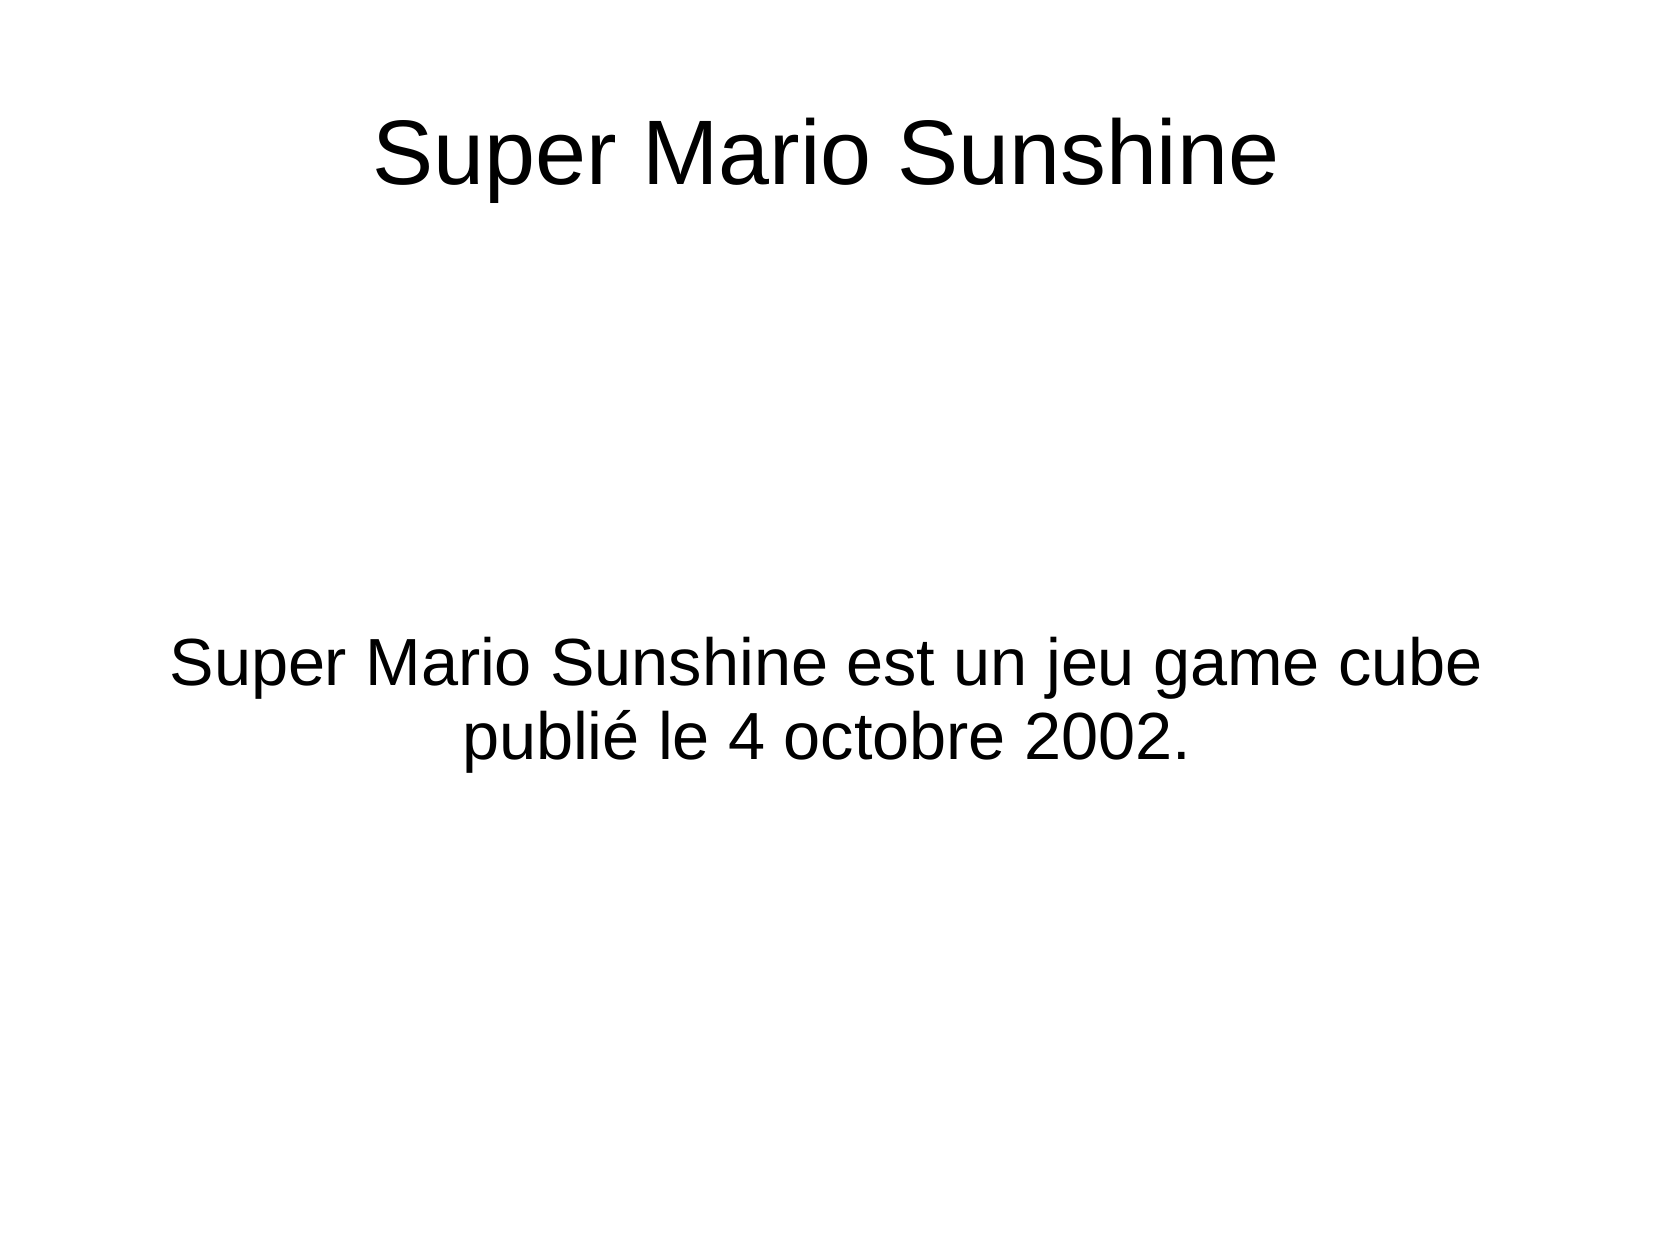

# Super Mario Sunshine
Super Mario Sunshine est un jeu game cube publié le 4 octobre 2002.